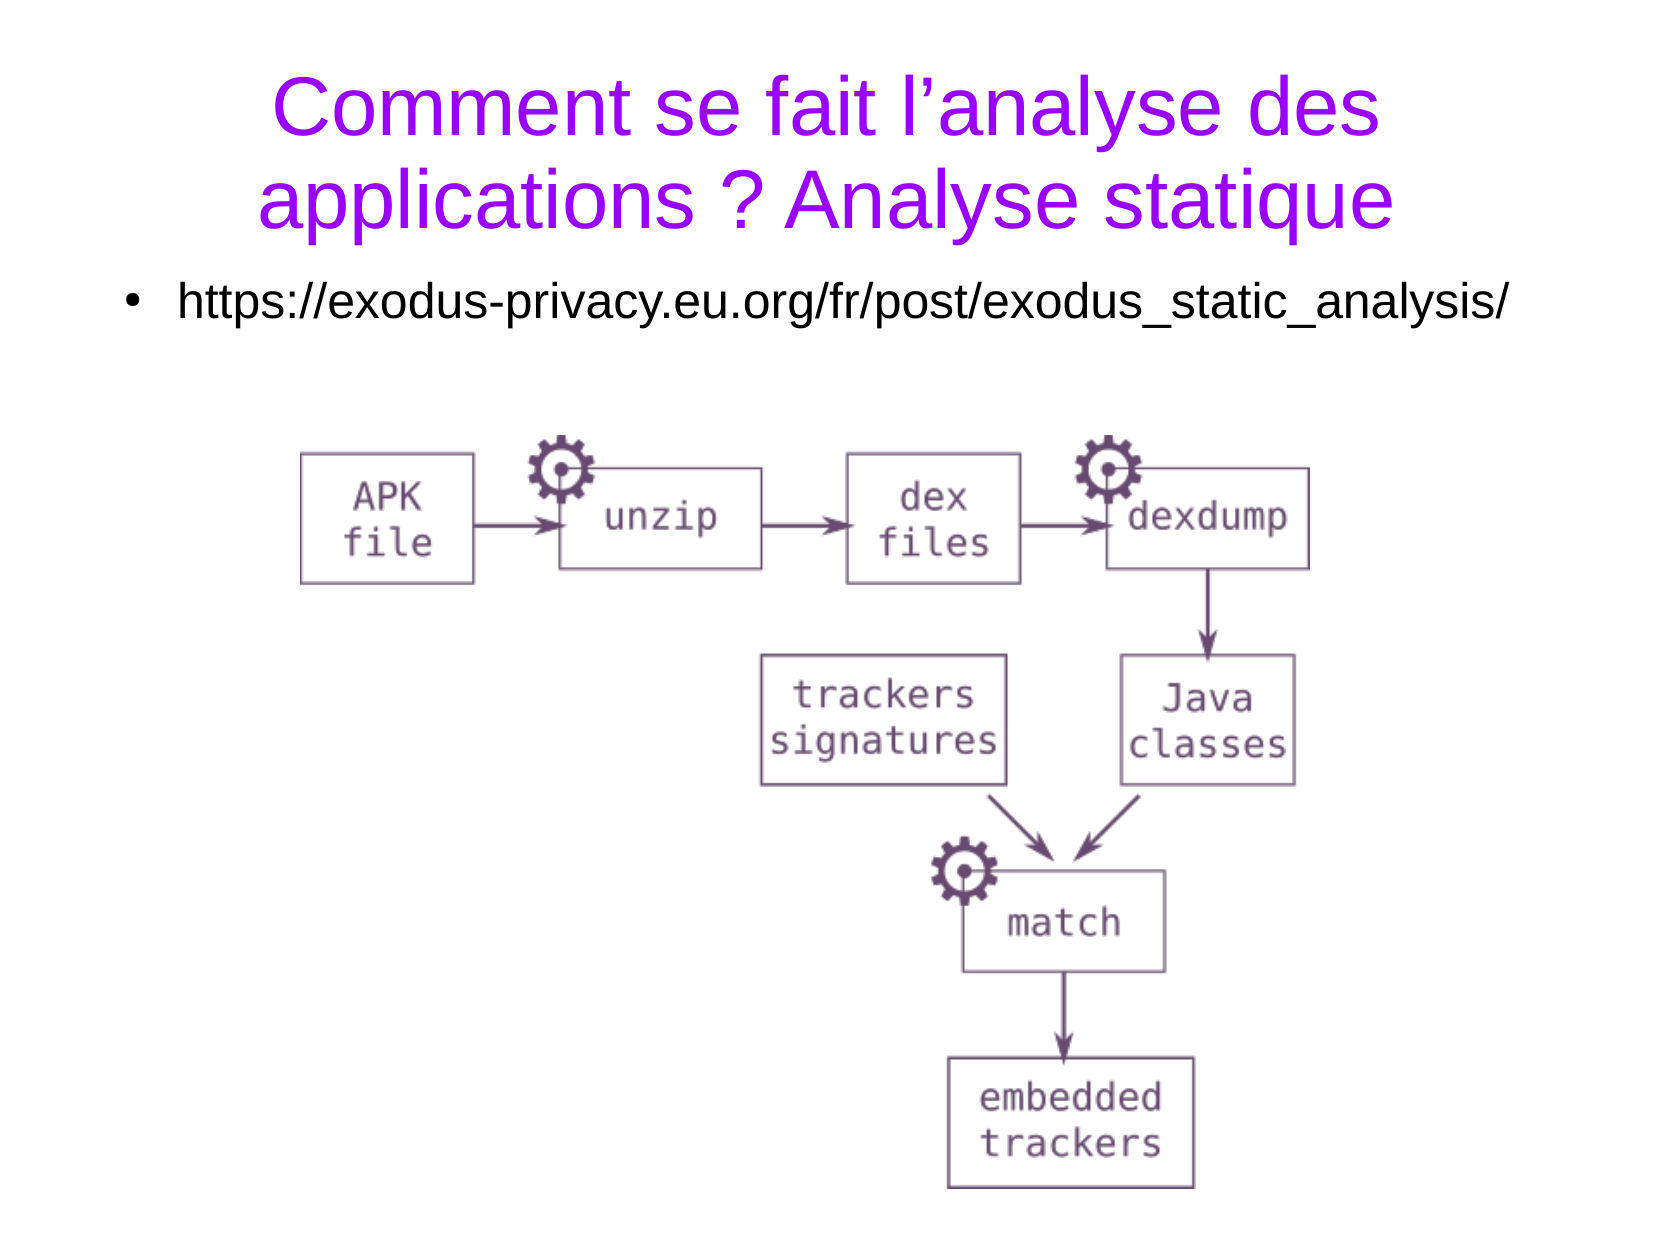

# Comment se fait l’analyse des applications ? Analyse statique
https://exodus-privacy.eu.org/fr/post/exodus_static_analysis/